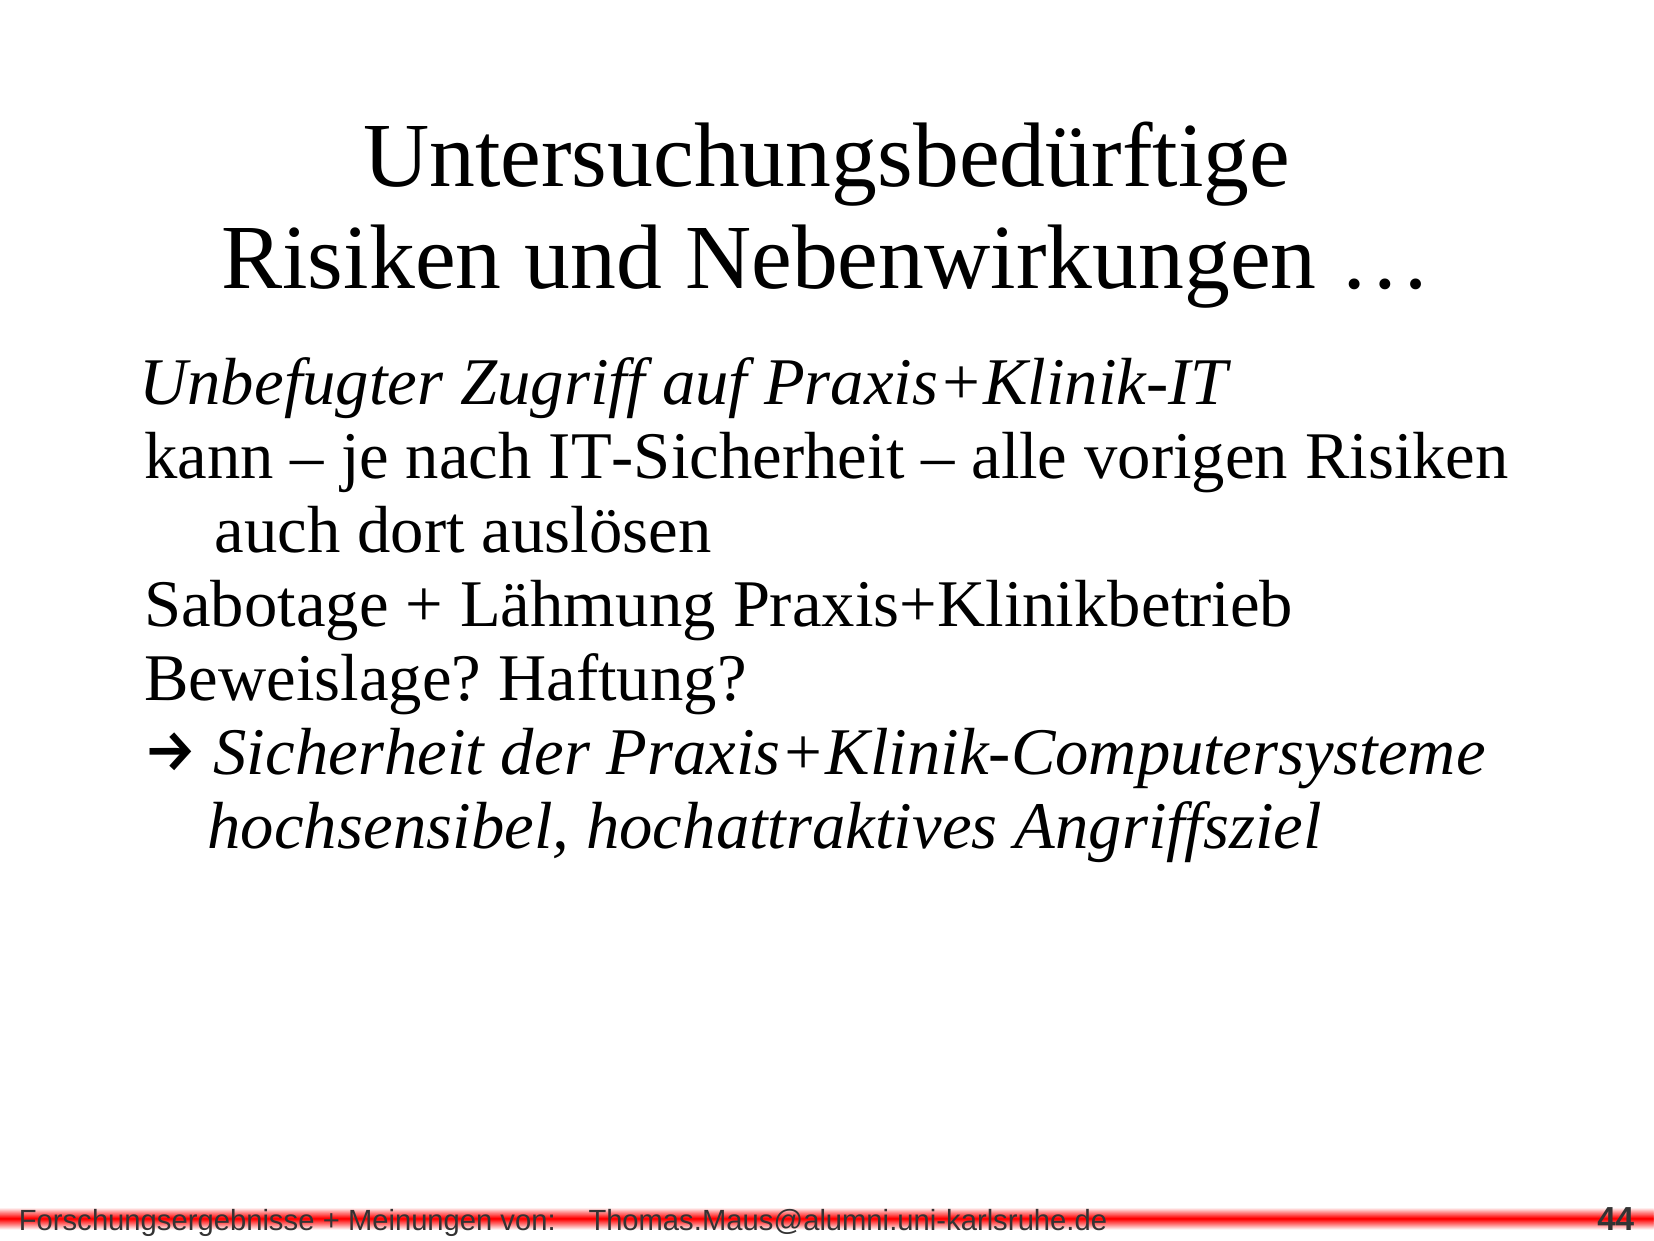

# Untersuchungsbedürftige Risiken und Nebenwirkungen …
Unbefugter Zugriff auf Praxis+Klinik-IT
kann – je nach IT-Sicherheit – alle vorigen Risiken auch dort auslösen
Sabotage + Lähmung Praxis+Klinikbetrieb
Beweislage? Haftung?
→ Sicherheit der Praxis+Klinik-Computersysteme hochsensibel, hochattraktives Angriffsziel